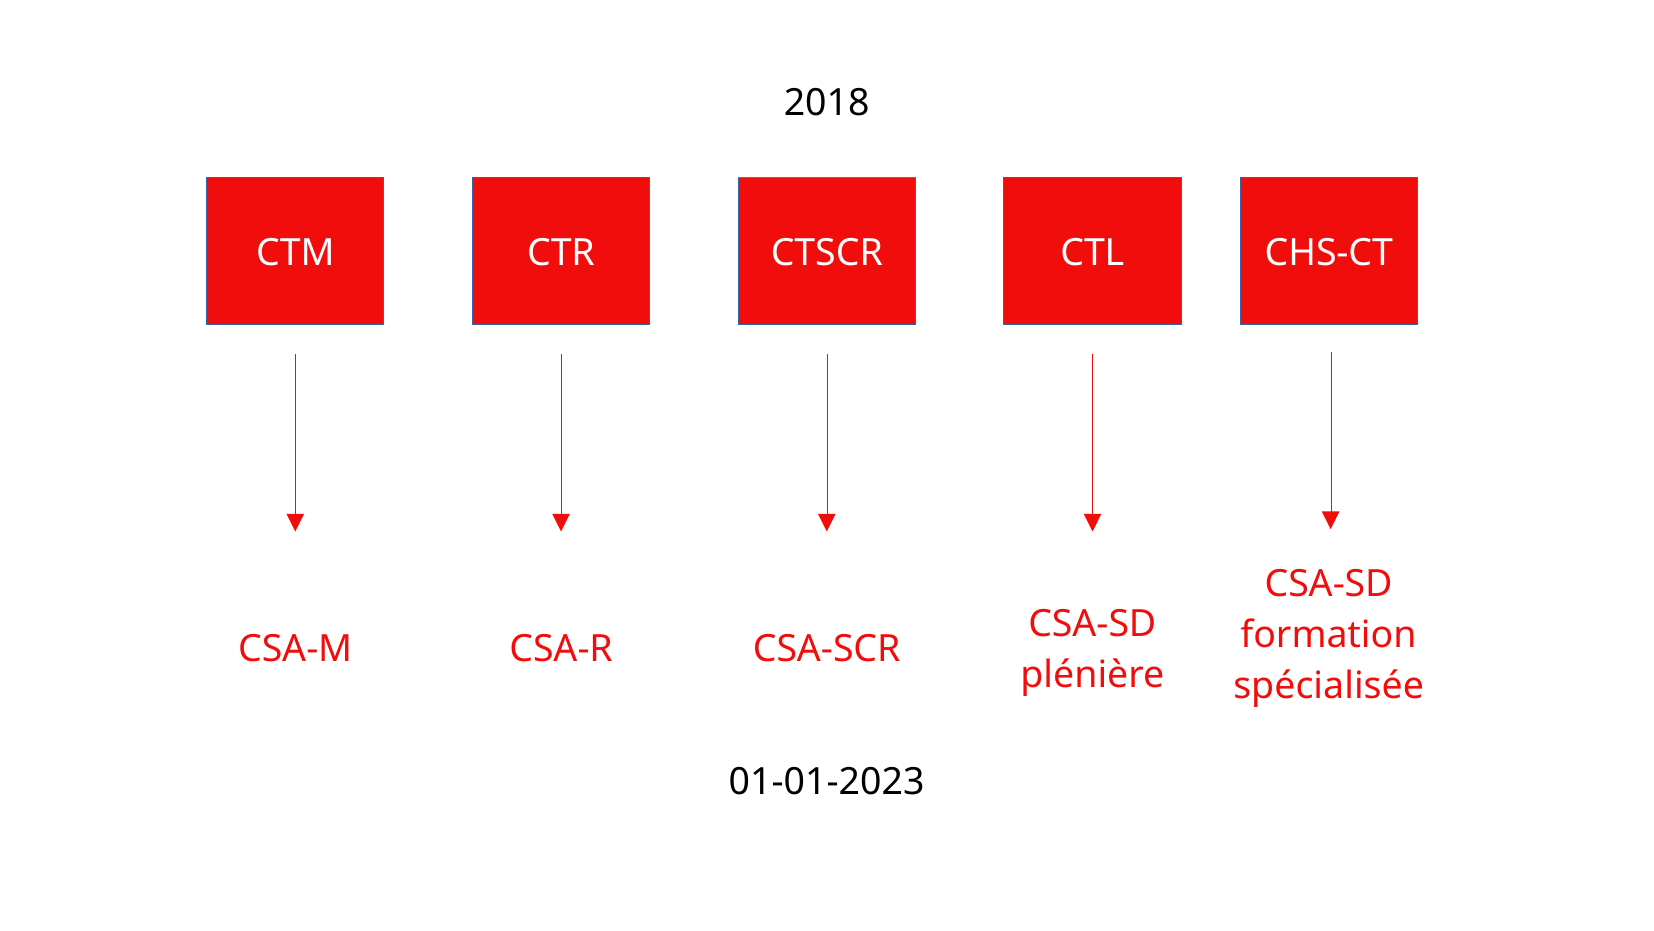

2018
CTM
CTR
CTSCR
CTL
CHS-CT
CSA-SD
formation
spécialisée
CSA-M
CSA-R
CSA-SCR
CSA-SD
plénière
01-01-2023